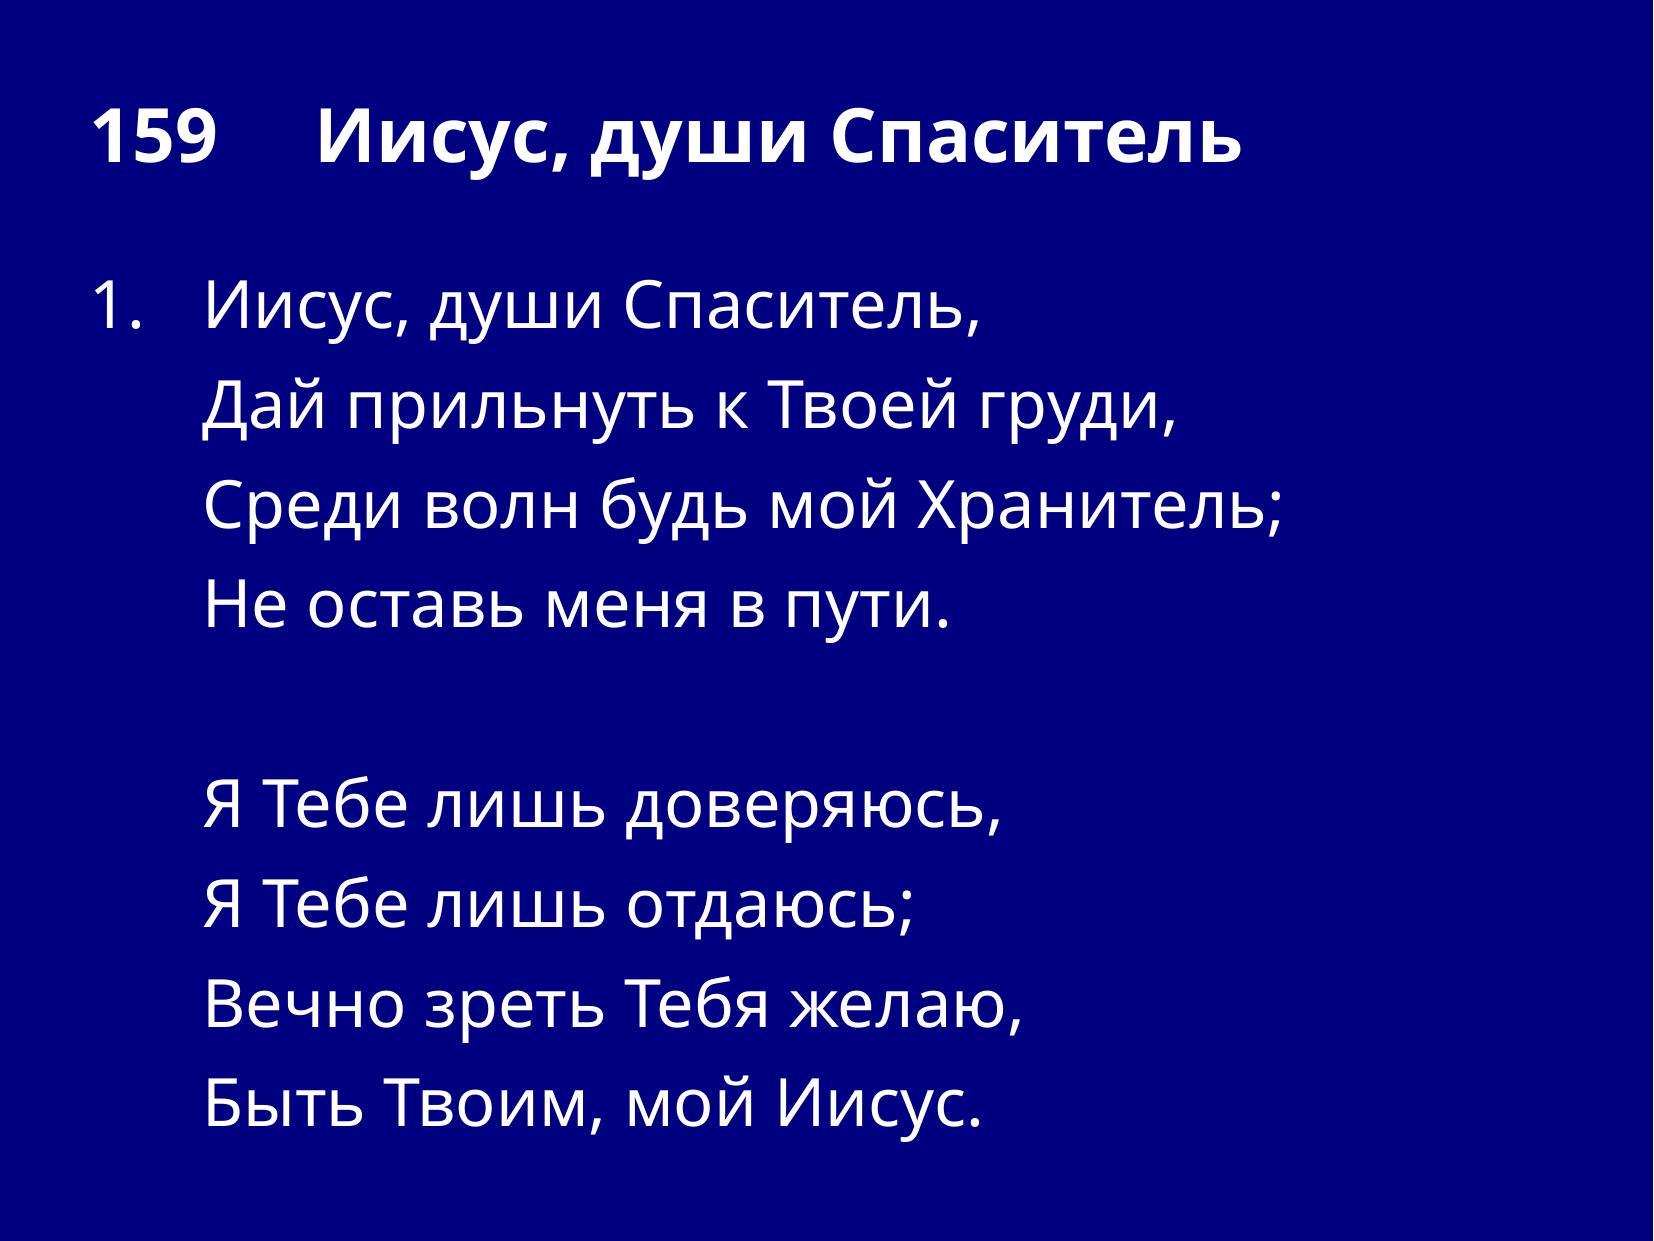

159	Иисус, души Спаситель
1.	Иисус, души Спаситель,
	Дай прильнуть к Твоей груди,
	Среди волн будь мой Хранитель;
	Не оставь меня в пути.
	Я Тебе лишь доверяюсь,
	Я Тебе лишь отдаюсь;
	Вечно зреть Тебя желаю,
	Быть Твоим, мой Иисус.